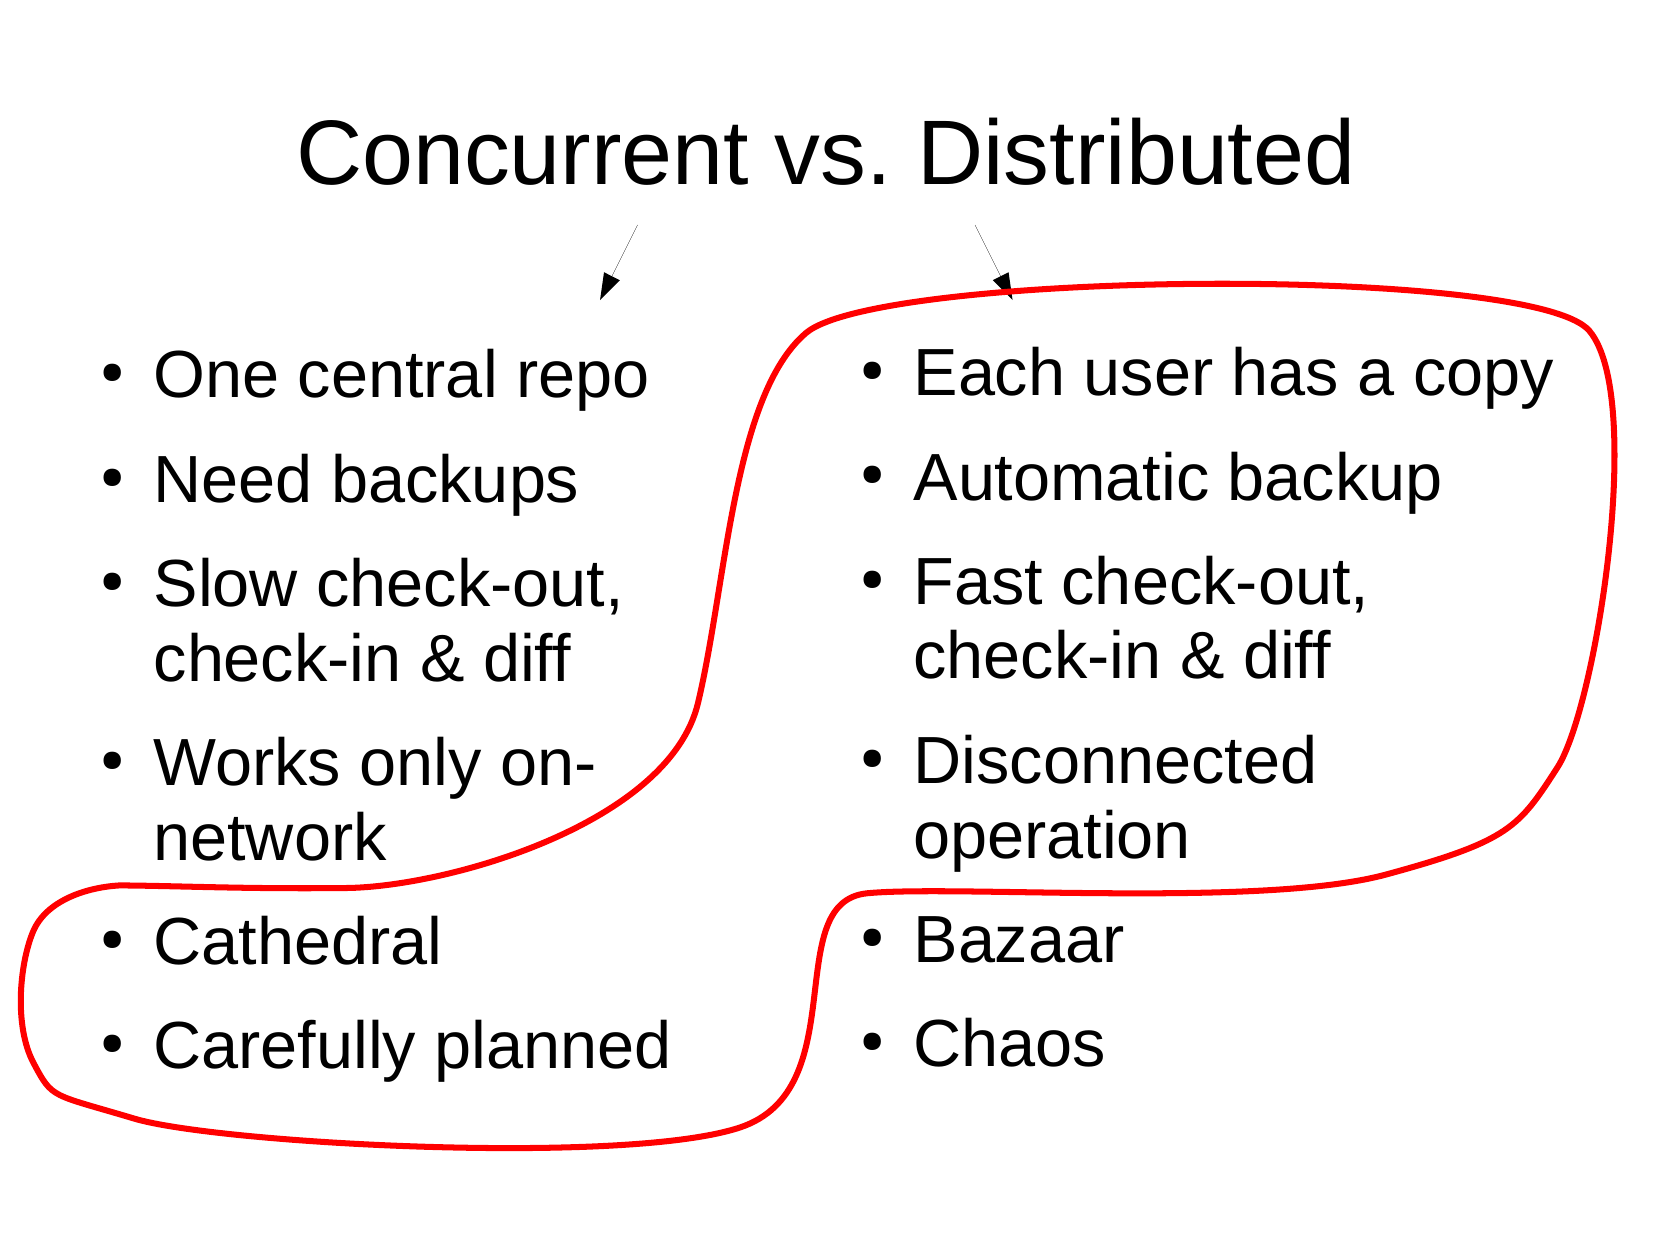

# Concurrent vs. Distributed
Each user has a copy
Automatic backup
Fast check-out, check-in & diff
Disconnected operation
Bazaar
Chaos
One central repo
Need backups
Slow check-out, check-in & diff
Works only on-network
Cathedral
Carefully planned